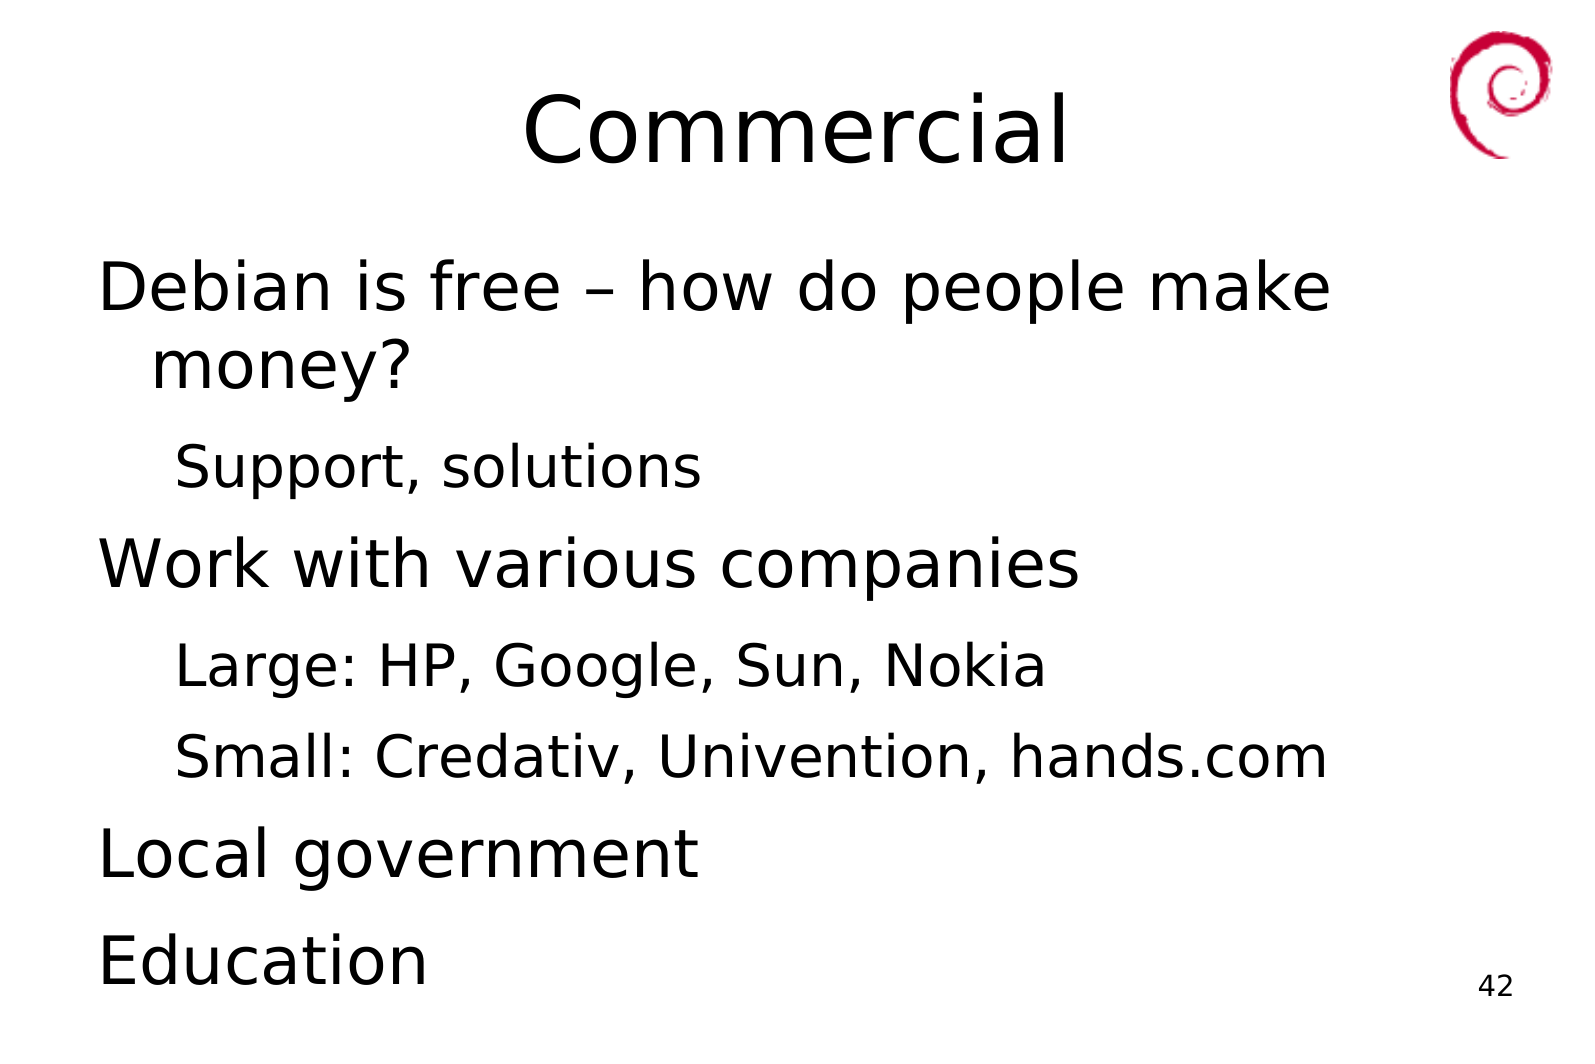

# Commercial
Debian is free – how do people make money?
Support, solutions
Work with various companies
Large: HP, Google, Sun, Nokia
Small: Credativ, Univention, hands.com
Local government
Education
42